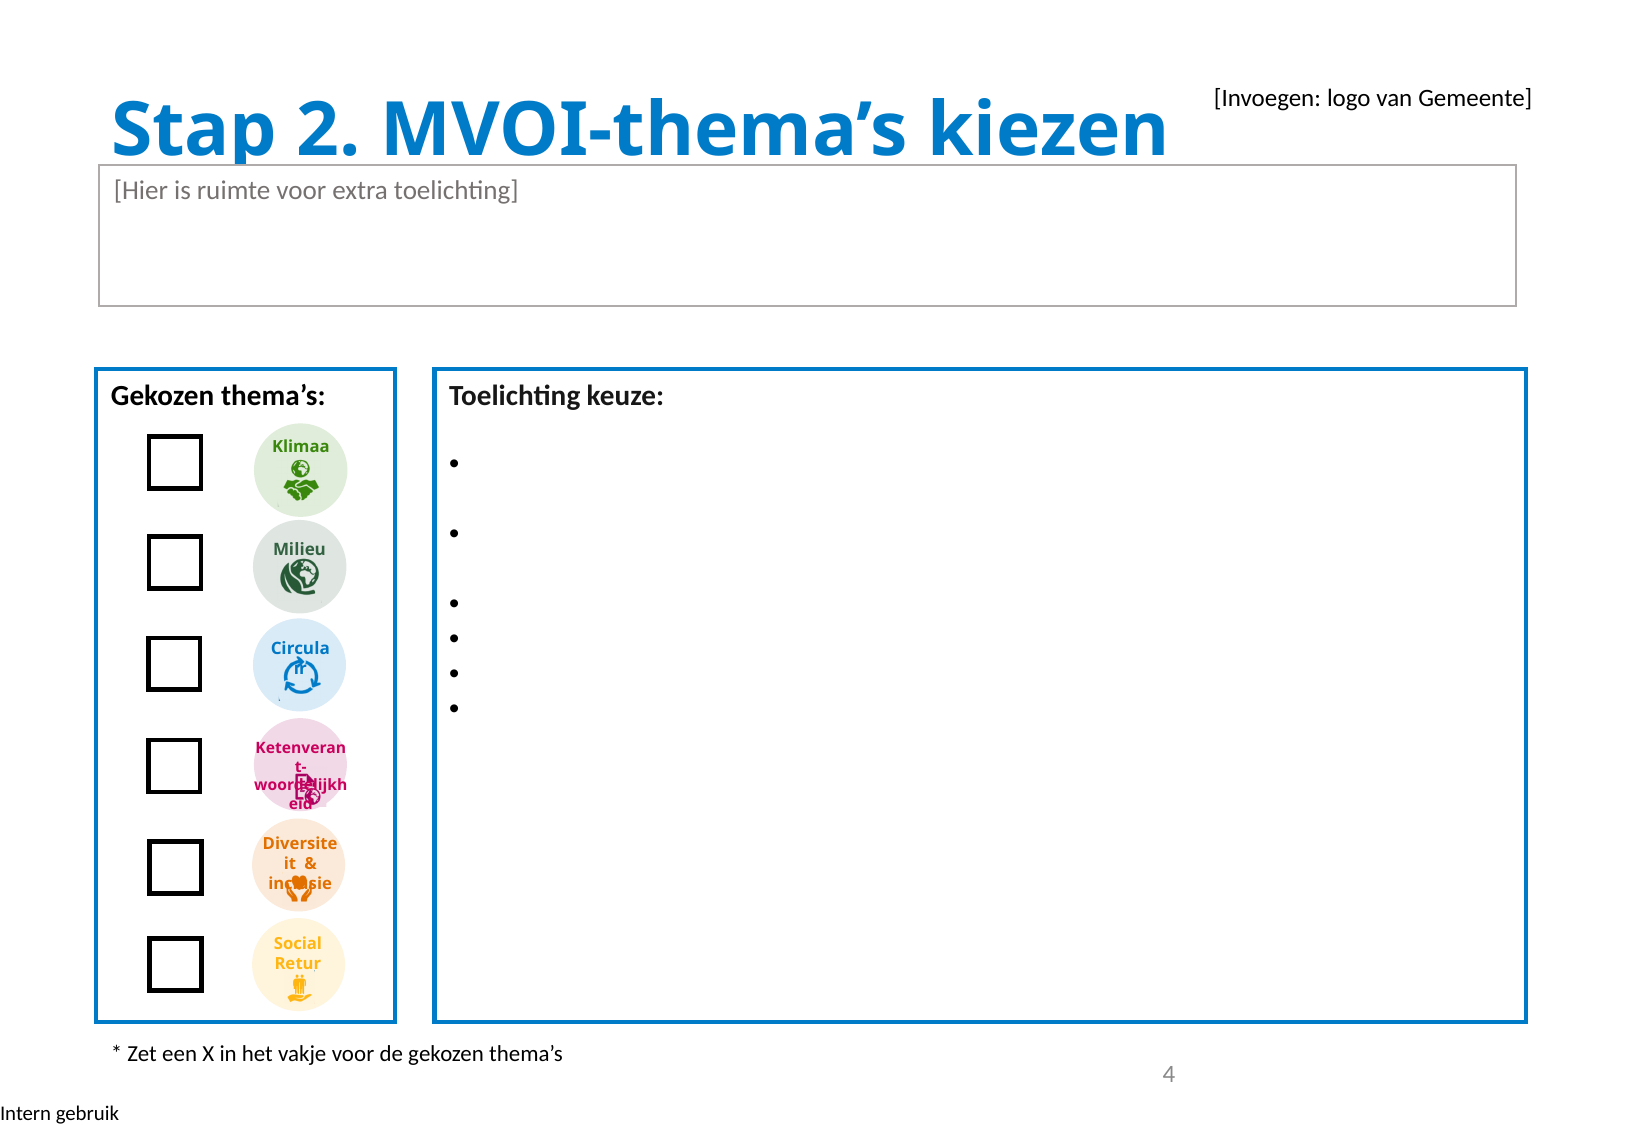

Stap 2. MVOI-thema’s kiezen
[Invoegen: logo van Gemeente]
[Hier is ruimte voor extra toelichting]
Gekozen thema’s:
Toelichting keuze:
Klimaat
Milieu
Circulair
Ketenverant-woordelijkheid
Diversiteit & inclusie
Social Return
* Zet een X in het vakje voor de gekozen thema’s